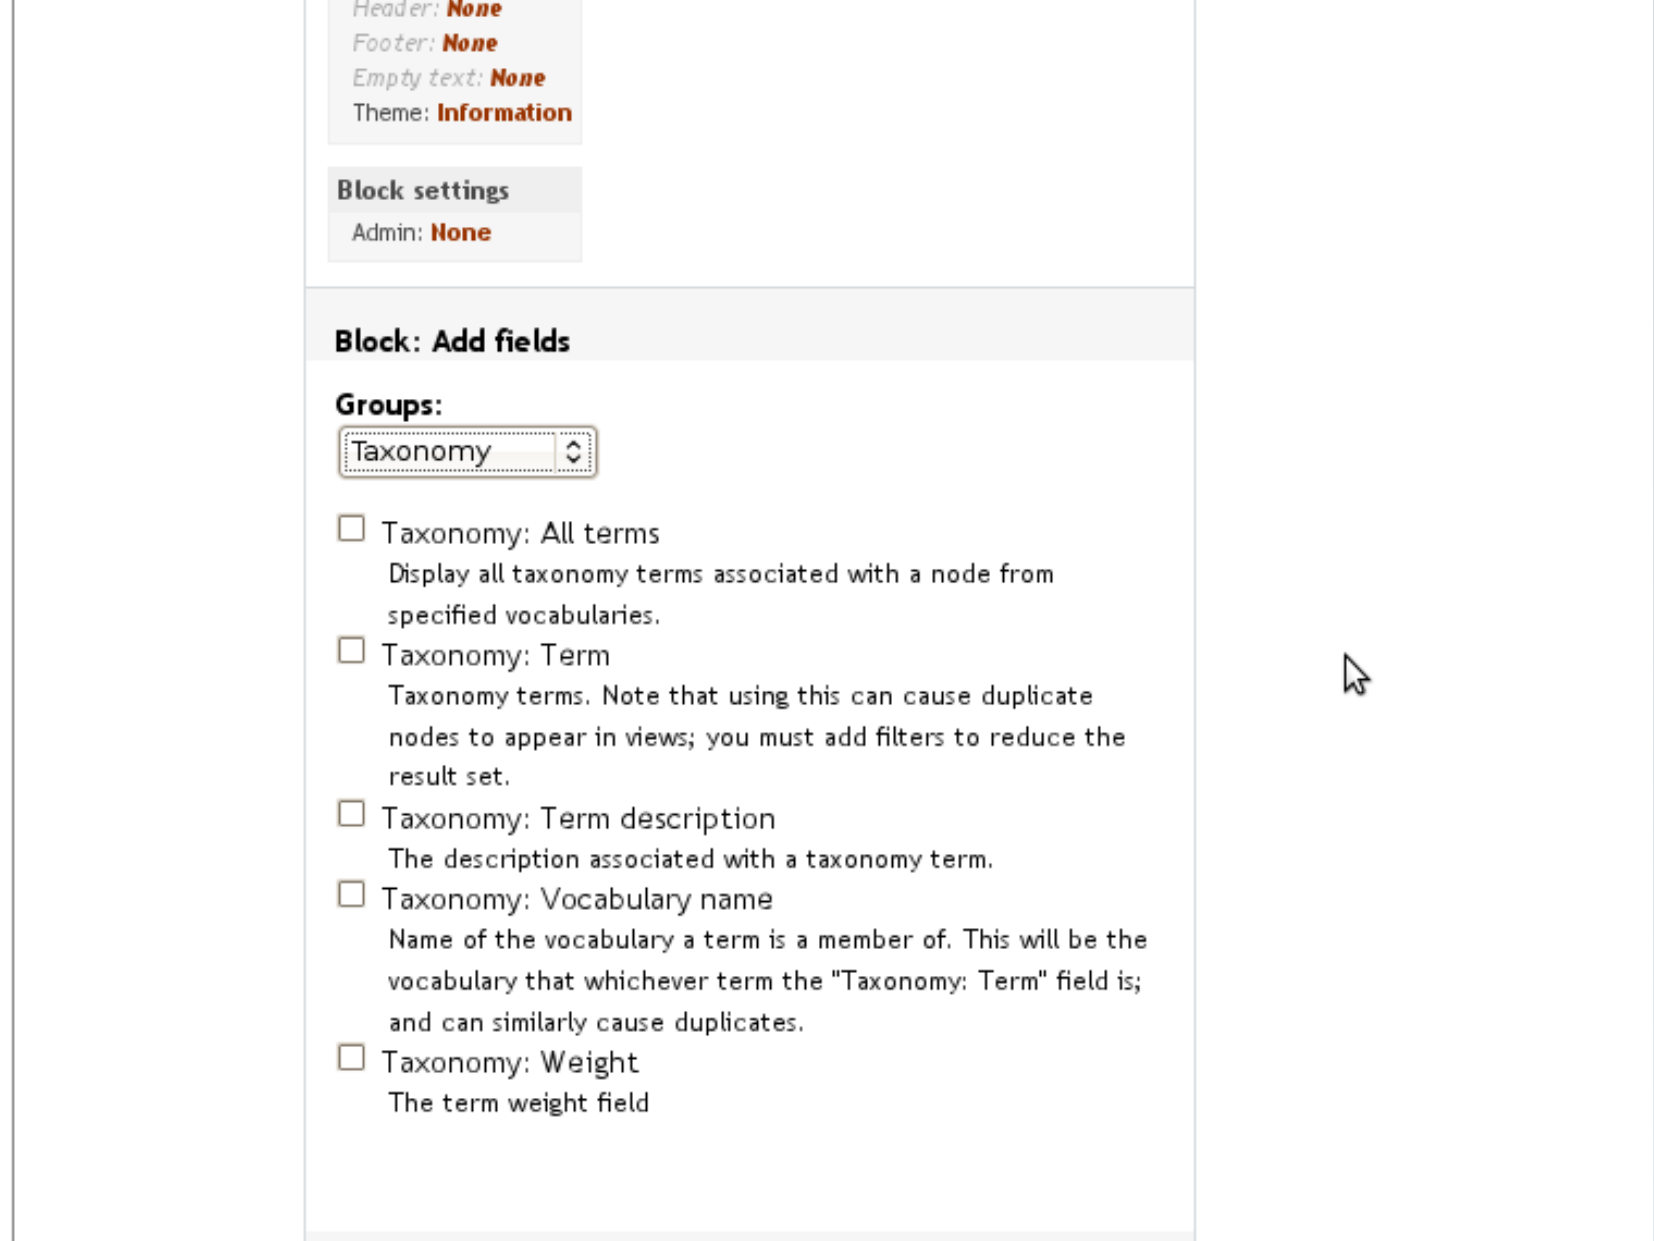

We want to do it with Term ID not Term Name coz that's how the cool kids do it